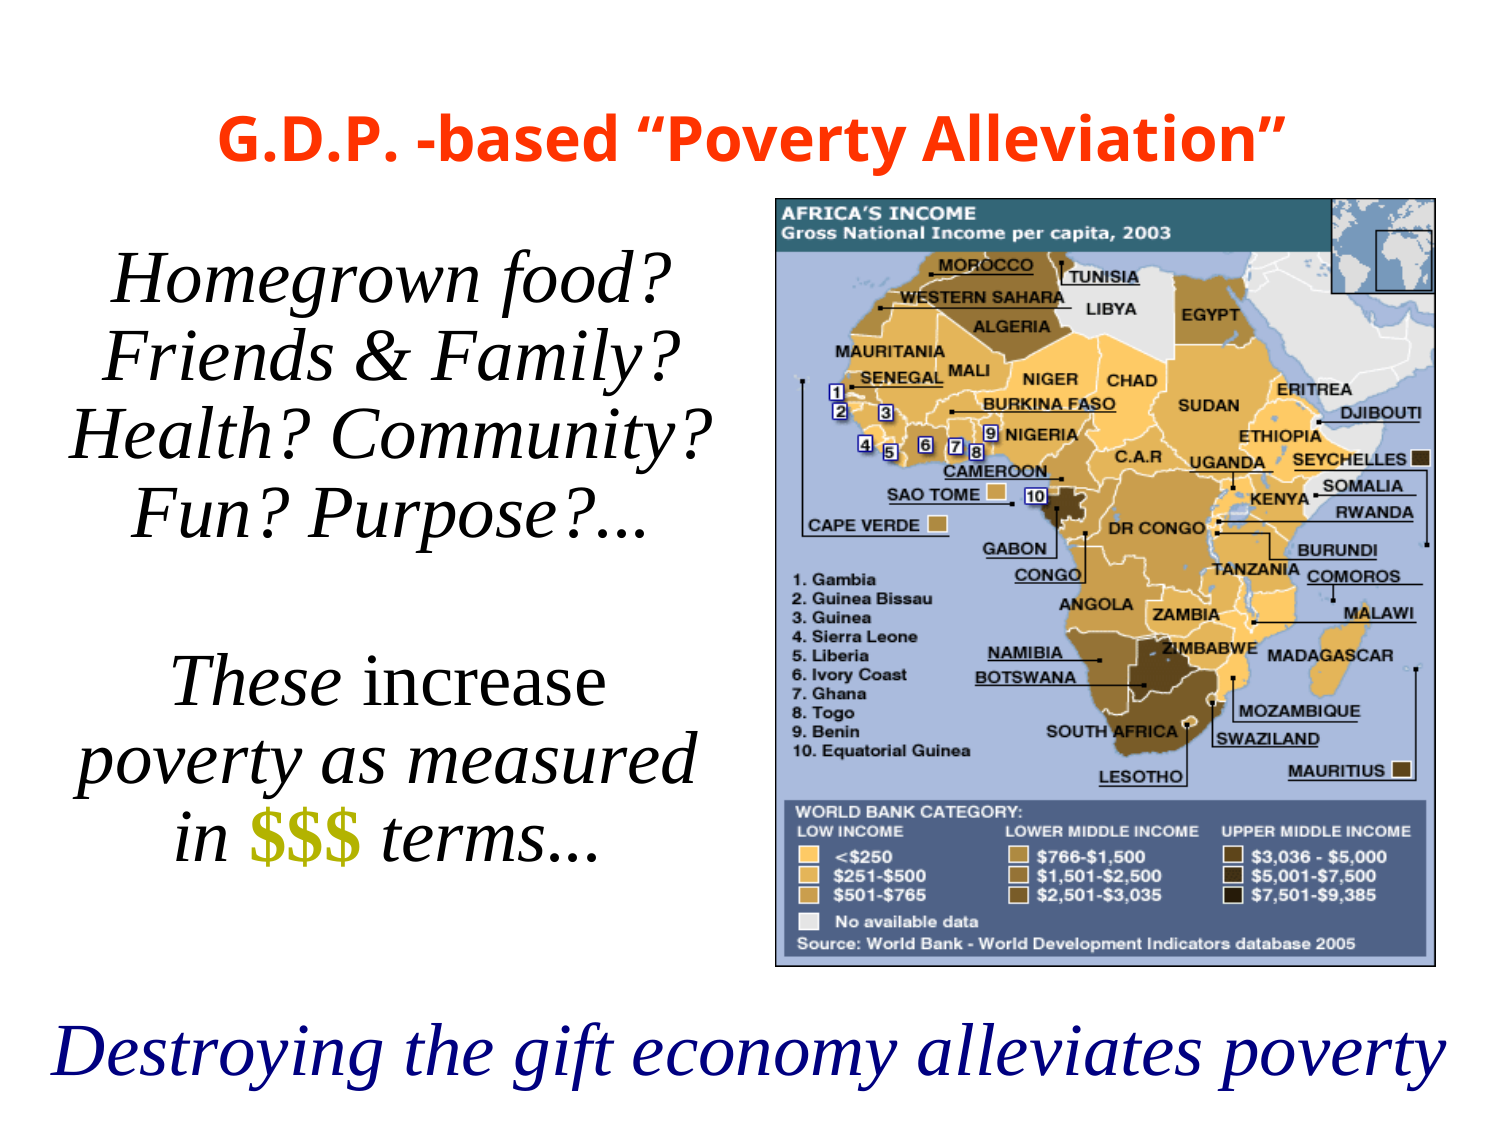

G.D.P. -based “Poverty Alleviation”
Homegrown food?Friends & Family?Health? Community?Fun? Purpose?...
These increase poverty as measured in $$$ terms...
Destroying the gift economy alleviates poverty